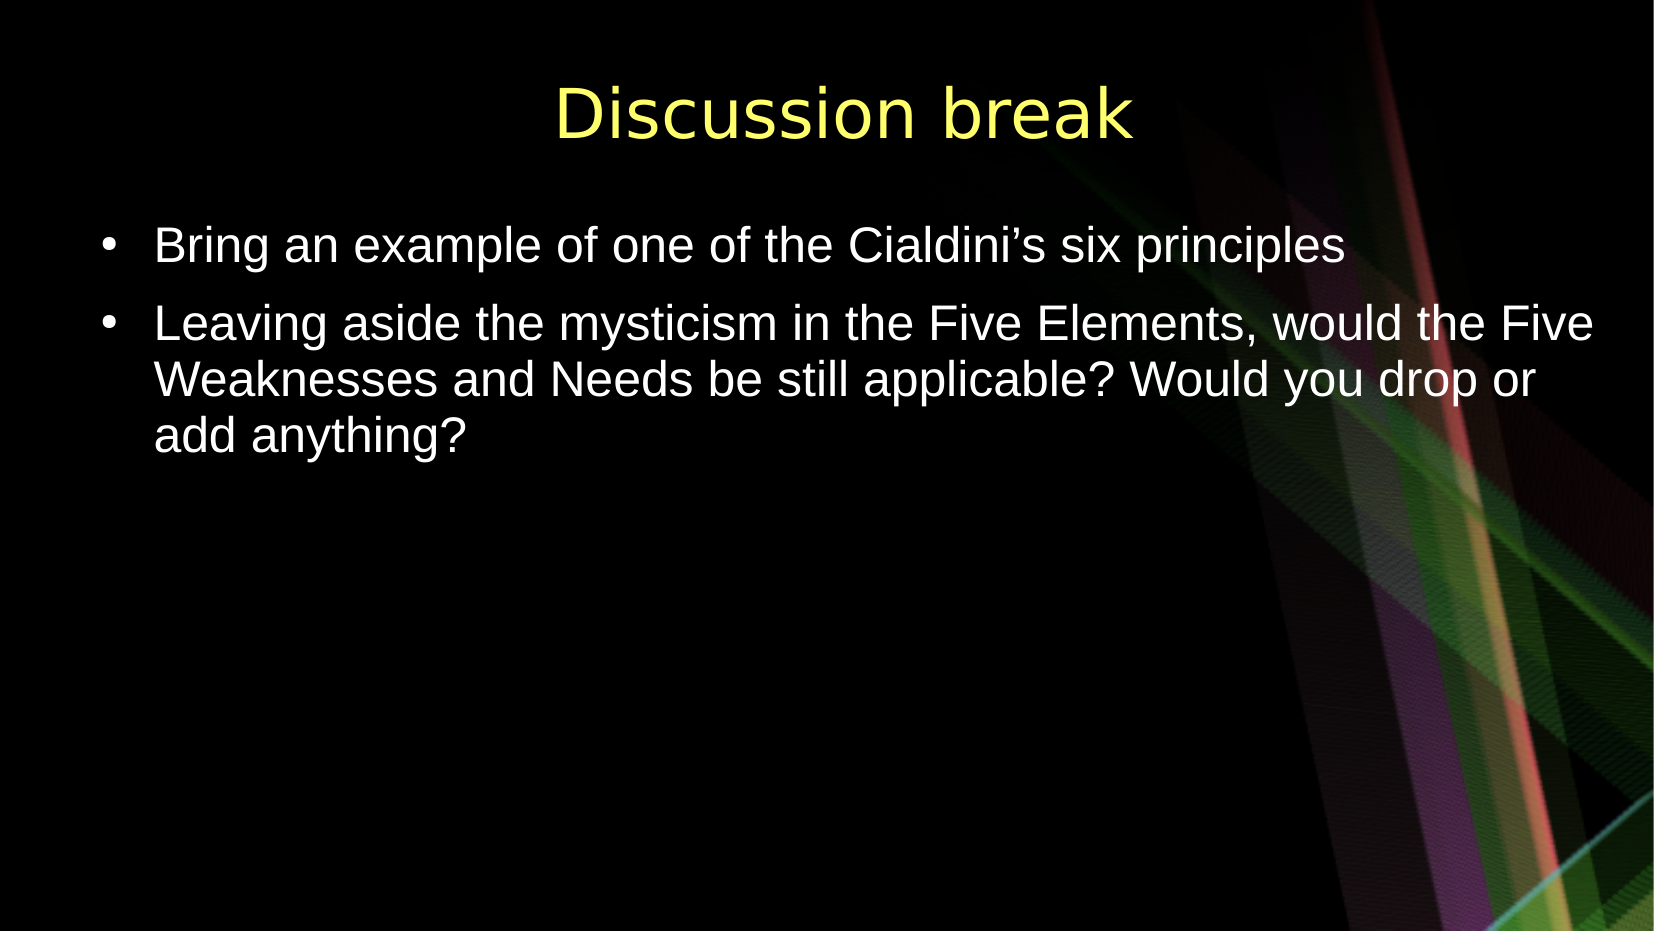

# Discussion break
Bring an example of one of the Cialdini’s six principles
Leaving aside the mysticism in the Five Elements, would the Five Weaknesses and Needs be still applicable? Would you drop or add anything?